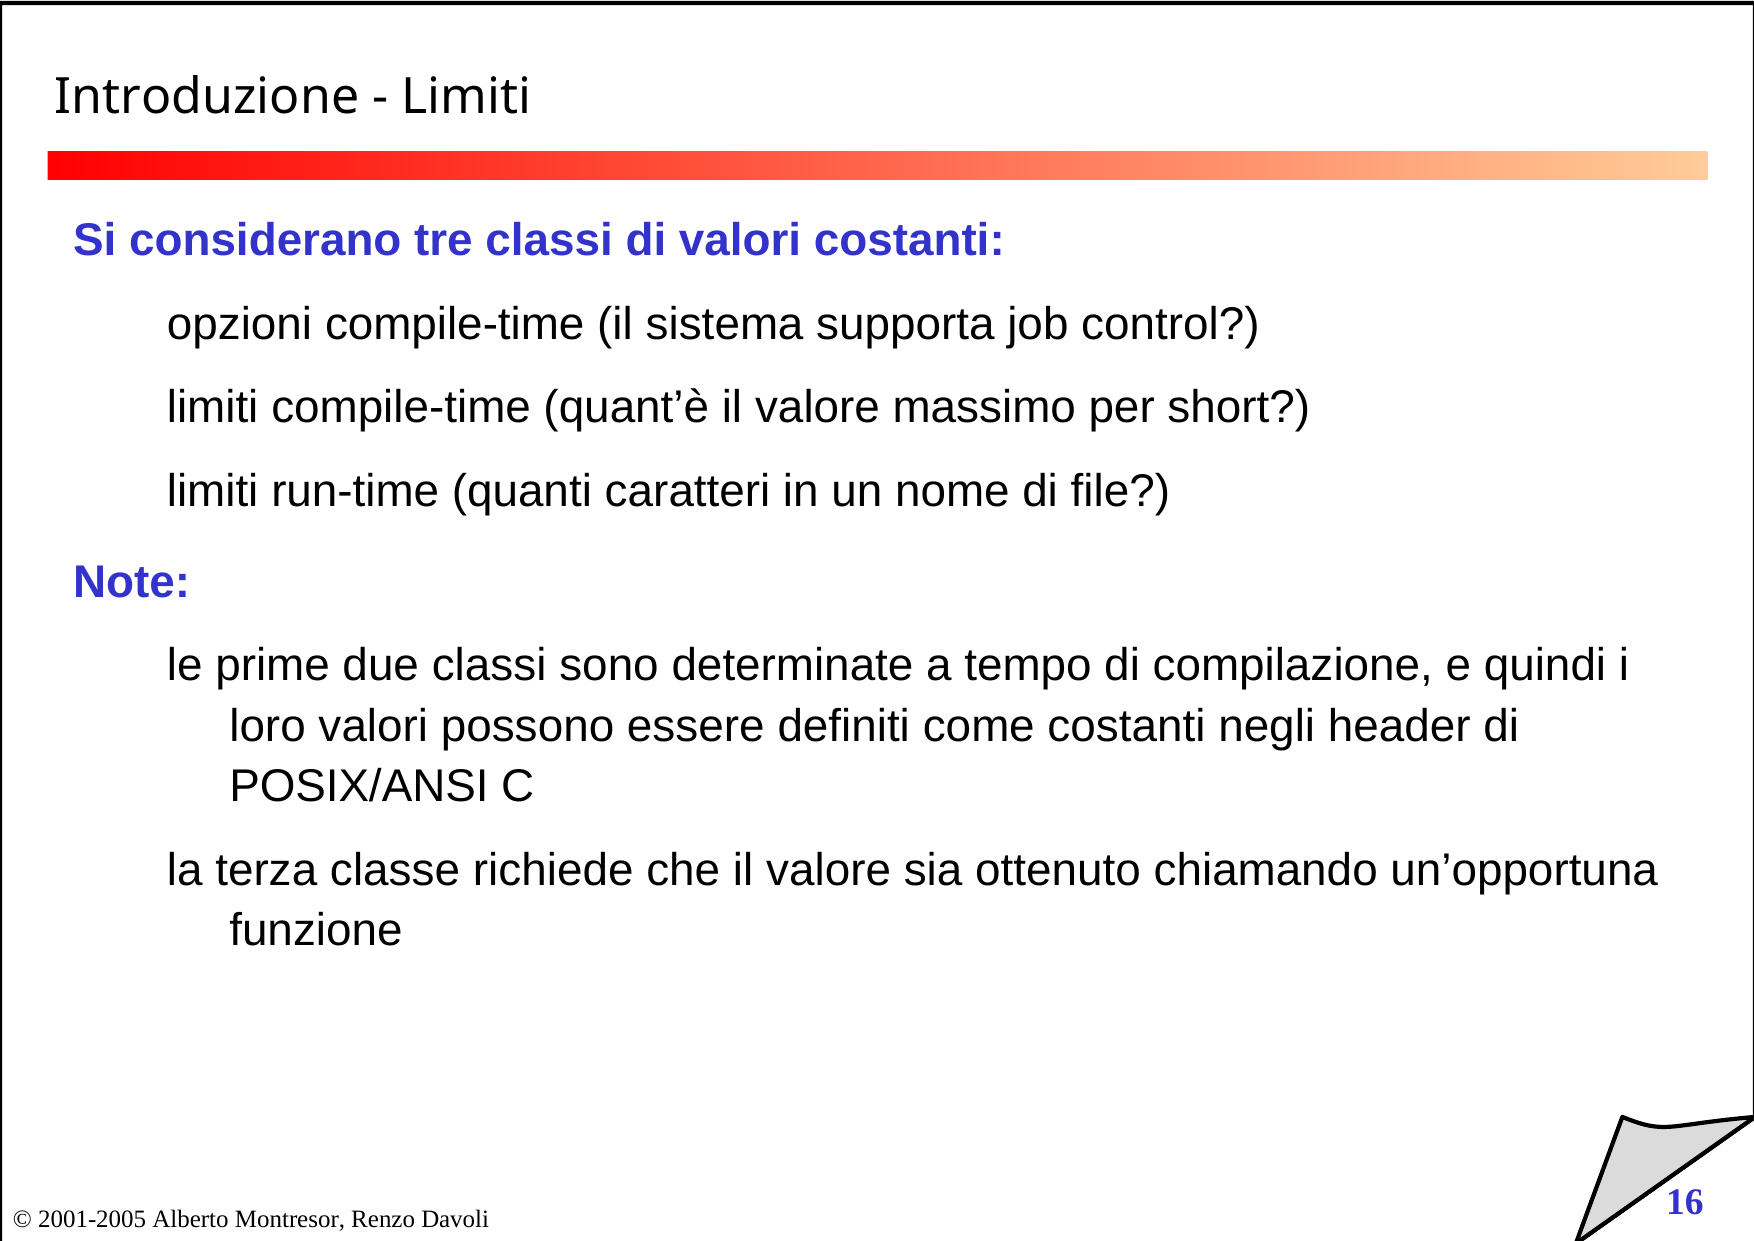

# Introduzione - Limiti
Si considerano tre classi di valori costanti:
opzioni compile-time (il sistema supporta job control?)
limiti compile-time (quant’è il valore massimo per short?)
limiti run-time (quanti caratteri in un nome di file?)
Note:
le prime due classi sono determinate a tempo di compilazione, e quindi i loro valori possono essere definiti come costanti negli header di POSIX/ANSI C
la terza classe richiede che il valore sia ottenuto chiamando un’opportuna funzione